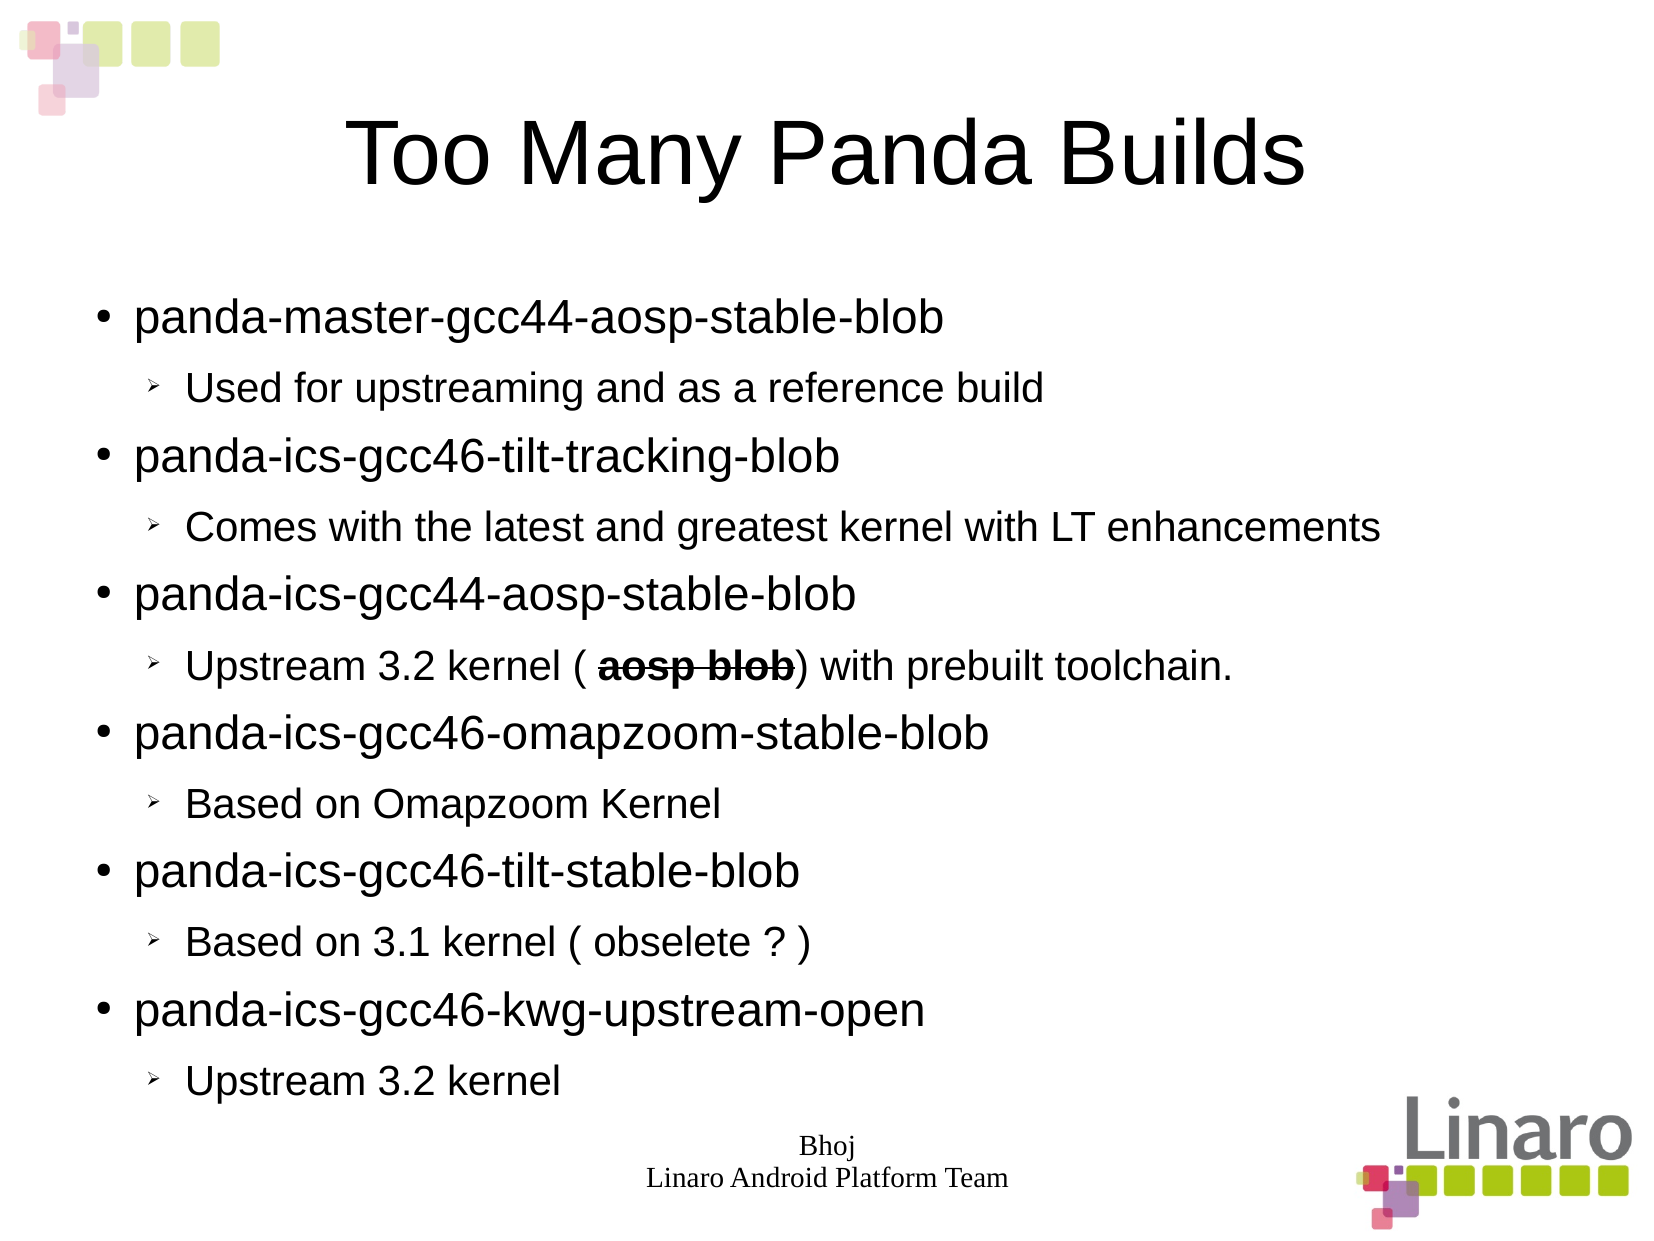

# Too Many Panda Builds
panda-master-gcc44-aosp-stable-blob
Used for upstreaming and as a reference build
panda-ics-gcc46-tilt-tracking-blob
Comes with the latest and greatest kernel with LT enhancements
panda-ics-gcc44-aosp-stable-blob
Upstream 3.2 kernel ( aosp blob) with prebuilt toolchain.
panda-ics-gcc46-omapzoom-stable-blob
Based on Omapzoom Kernel
panda-ics-gcc46-tilt-stable-blob
Based on 3.1 kernel ( obselete ? )
panda-ics-gcc46-kwg-upstream-open
Upstream 3.2 kernel